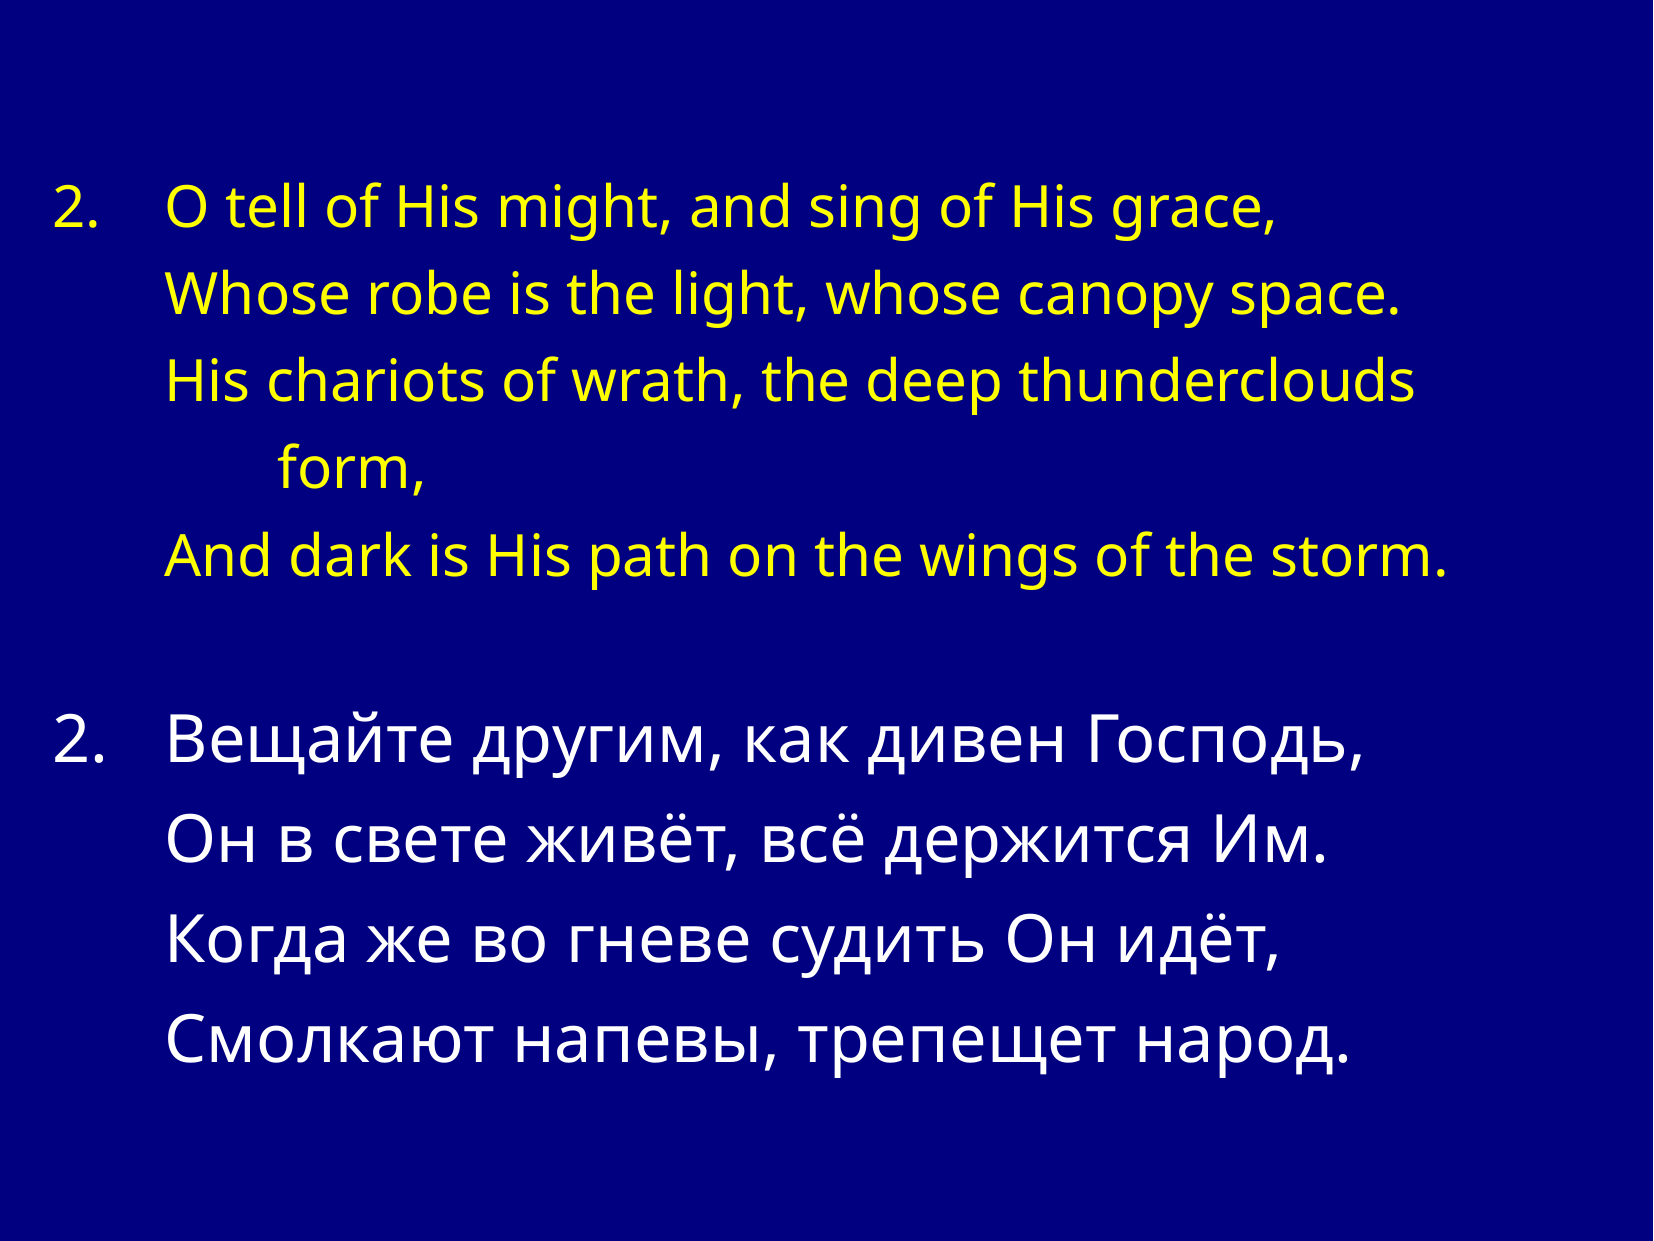

2.	O tell of His might, and sing of His grace,
	Whose robe is the light, whose canopy space.
	His chariots of wrath, the deep thunderclouds
		form,
	And dark is His path on the wings of the storm.
2.	Вещайте другим, как дивен Господь,
	Он в свете живёт, всё держится Им.
	Когда же во гневе судить Он идёт,
	Смолкают напевы, трепещет народ.